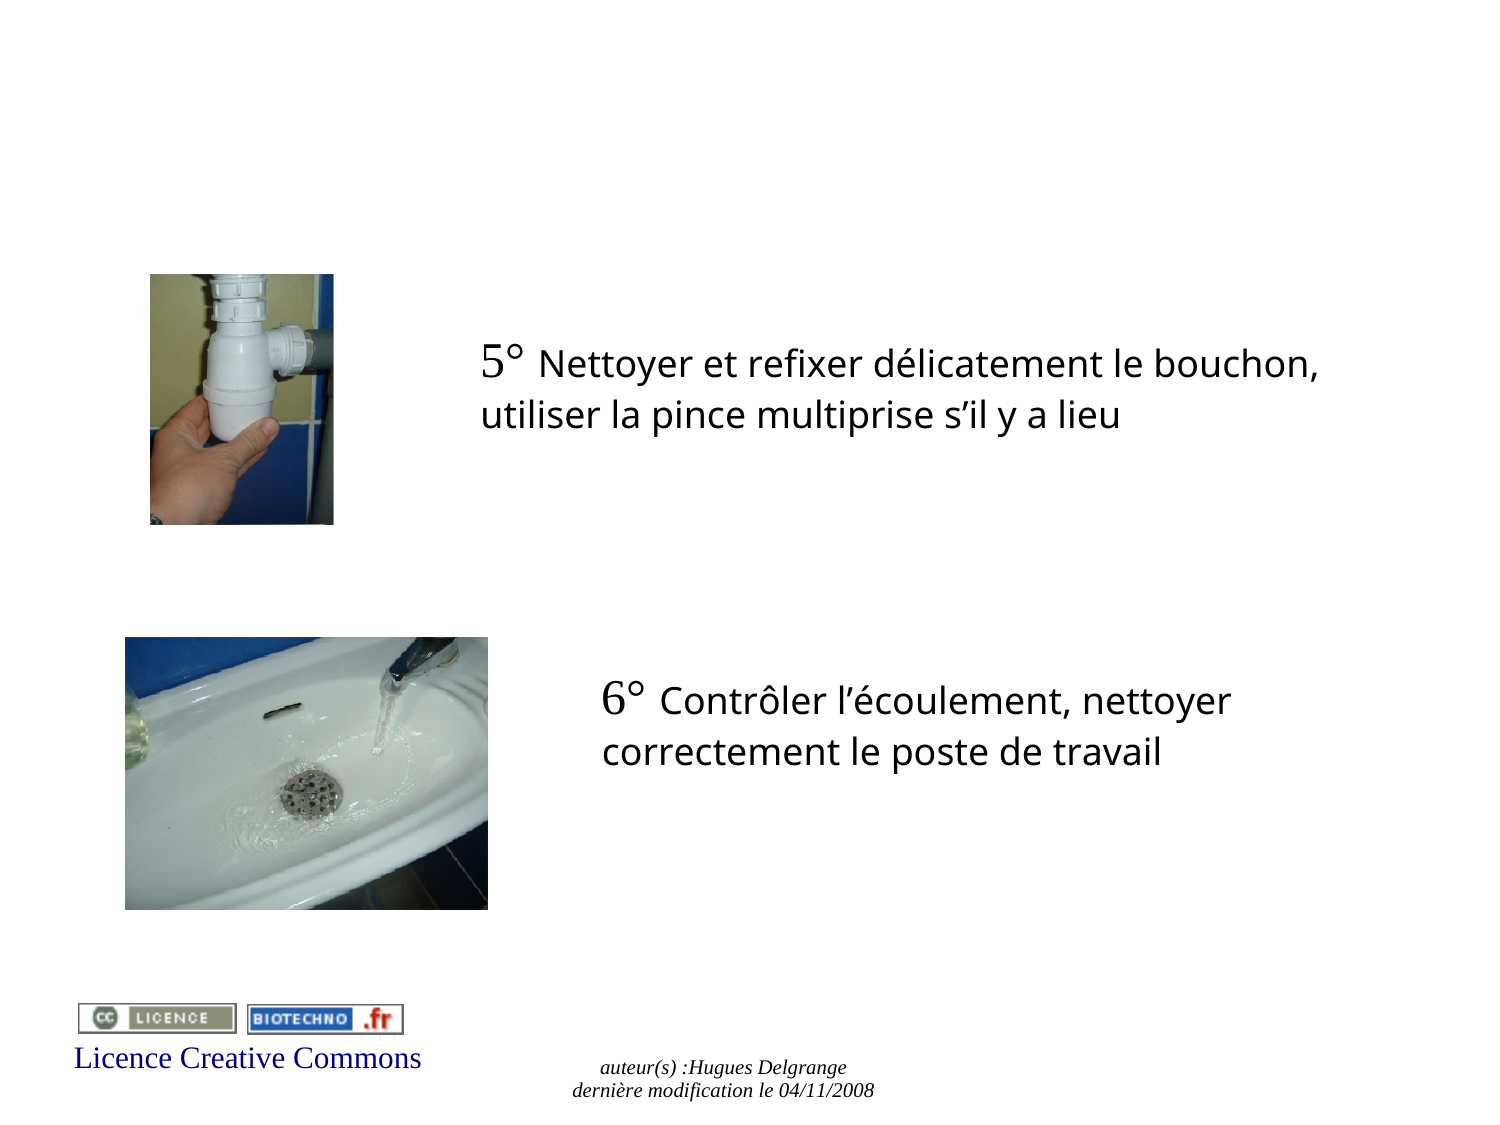

5° Nettoyer et refixer délicatement le bouchon,
utiliser la pince multiprise s’il y a lieu
6° Contrôler l’écoulement, nettoyer
correctement le poste de travail
Licence Creative Commons
auteur(s) :Hugues Delgrange
dernière modification le 04/11/2008